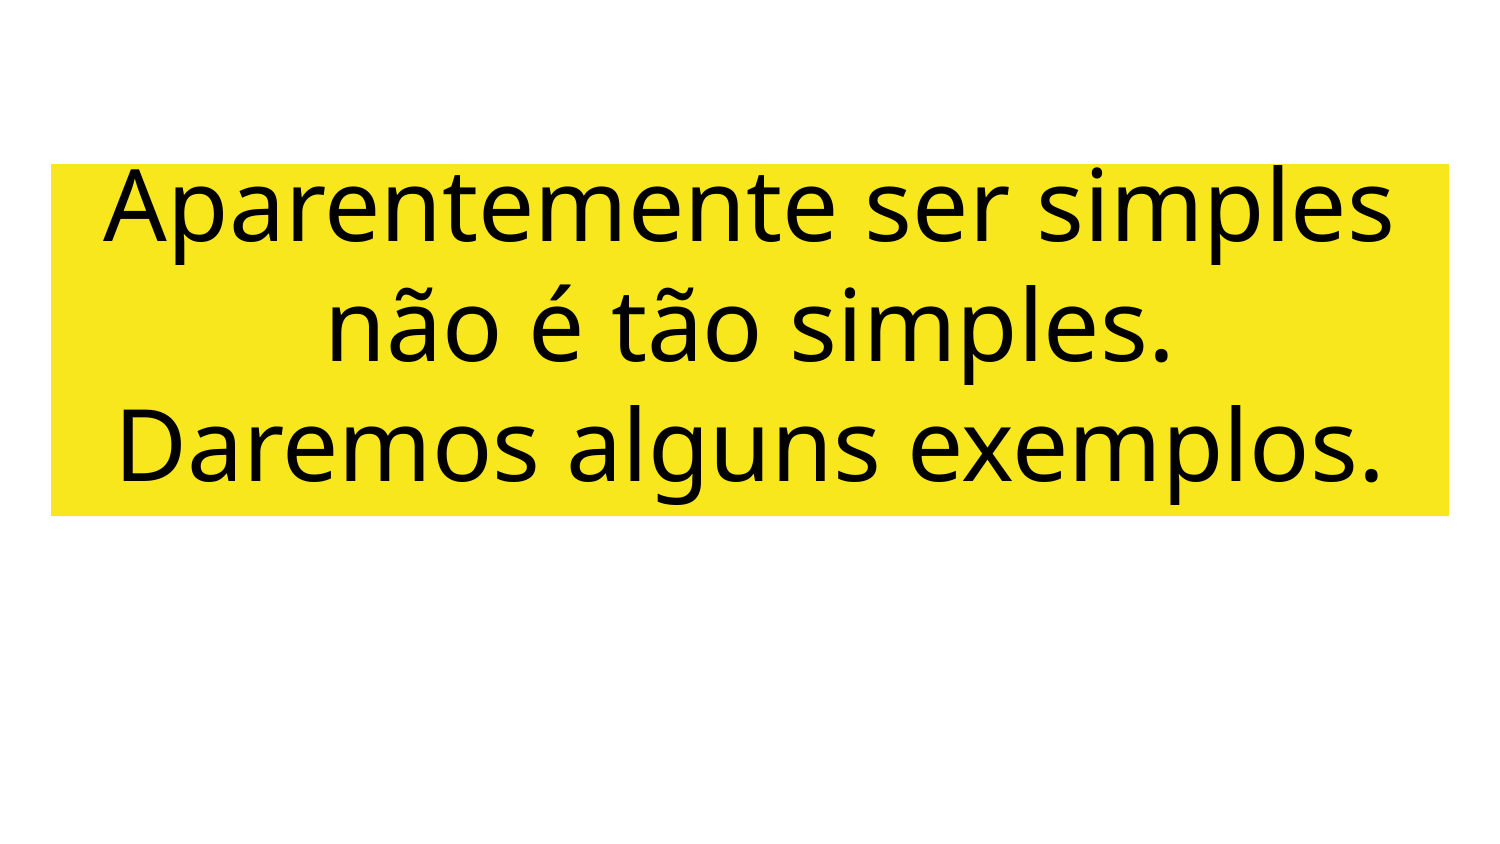

Aparentemente ser simples não é tão simples.
Daremos alguns exemplos.
#